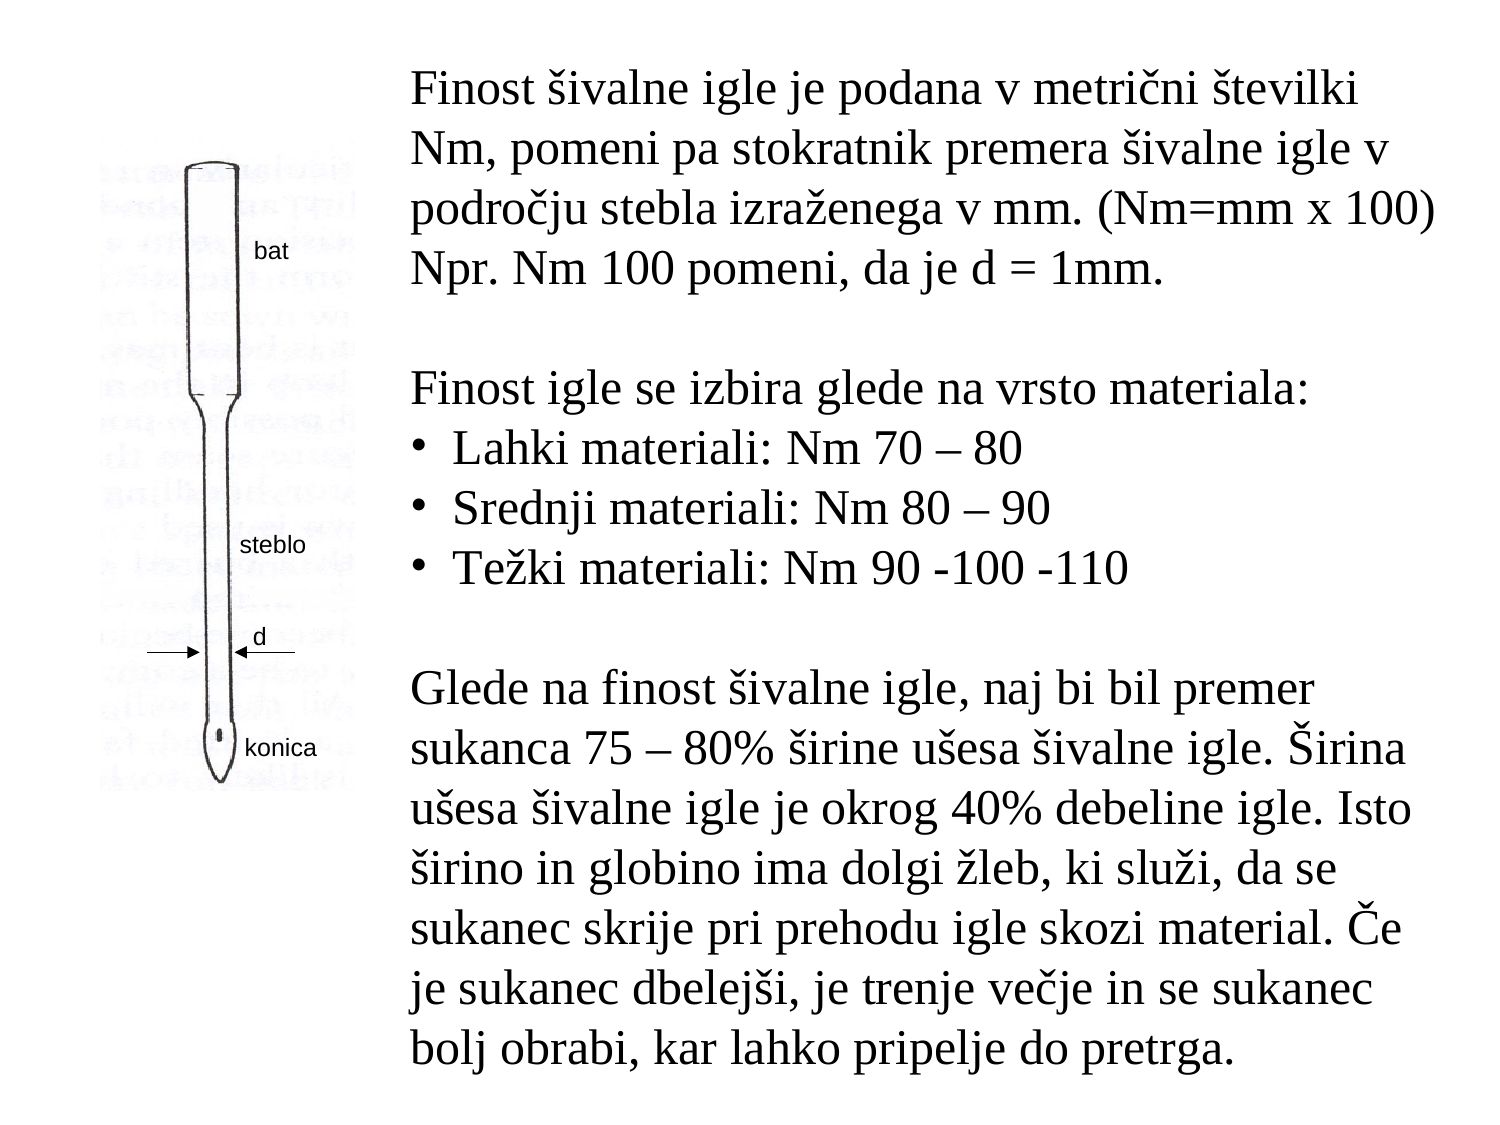

Finost šivalne igle je podana v metrični številki Nm, pomeni pa stokratnik premera šivalne igle v področju stebla izraženega v mm. (Nm=mm x 100)
Npr. Nm 100 pomeni, da je d = 1mm.
Finost igle se izbira glede na vrsto materiala:
 Lahki materiali: Nm 70 – 80
 Srednji materiali: Nm 80 – 90
 Težki materiali: Nm 90 -100 -110
Glede na finost šivalne igle, naj bi bil premer sukanca 75 – 80% širine ušesa šivalne igle. Širina ušesa šivalne igle je okrog 40% debeline igle. Isto širino in globino ima dolgi žleb, ki služi, da se sukanec skrije pri prehodu igle skozi material. Če je sukanec dbelejši, je trenje večje in se sukanec bolj obrabi, kar lahko pripelje do pretrga.
bat
steblo
d
konica